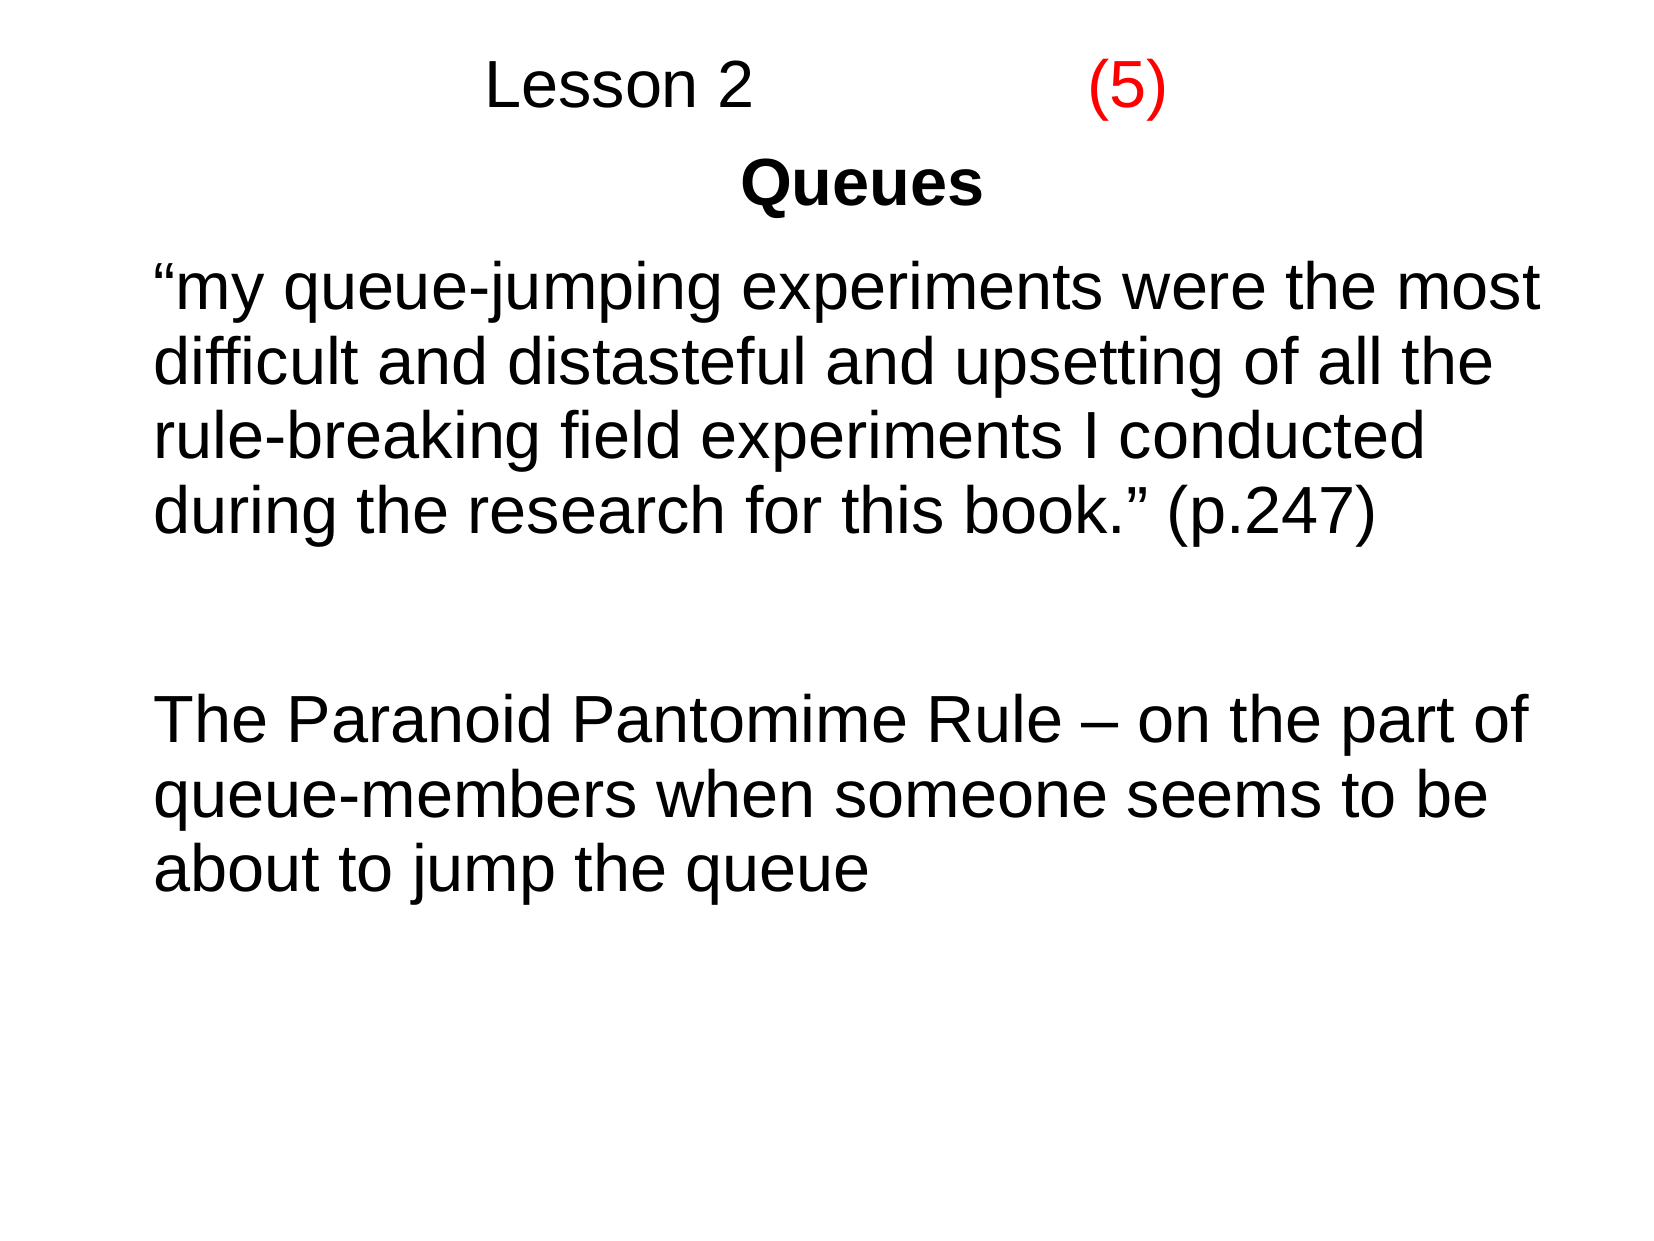

# Lesson 2 (5)
Queues
“my queue-jumping experiments were the most difficult and distasteful and upsetting of all the rule-breaking field experiments I conducted during the research for this book.” (p.247)
The Paranoid Pantomime Rule – on the part of queue-members when someone seems to be about to jump the queue